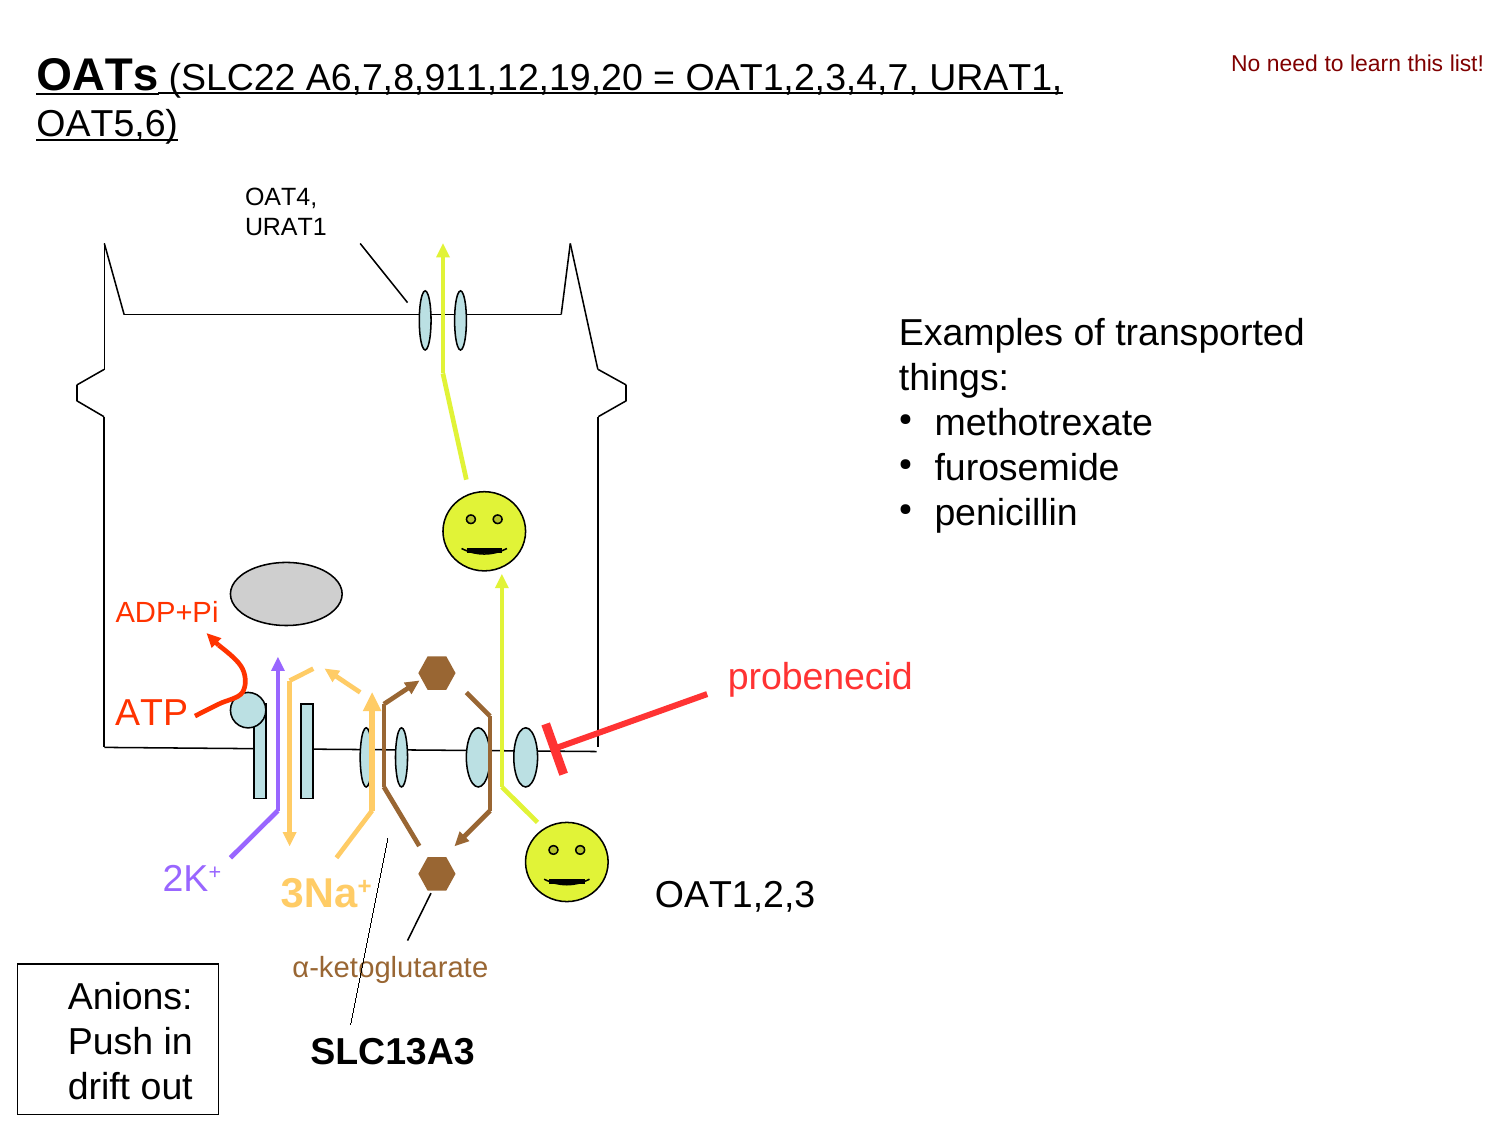

OATs (SLC22 A6,7,8,911,12,19,20 = OAT1,2,3,4,7, URAT1, OAT5,6)
No need to learn this list!
OAT4, URAT1
Examples of transported things:
methotrexate
furosemide
penicillin
ADP+Pi
ATP
2K+
3Na+
probenecid
OAT1,2,3
α-ketoglutarate
Anions: Push in drift out
SLC13A3